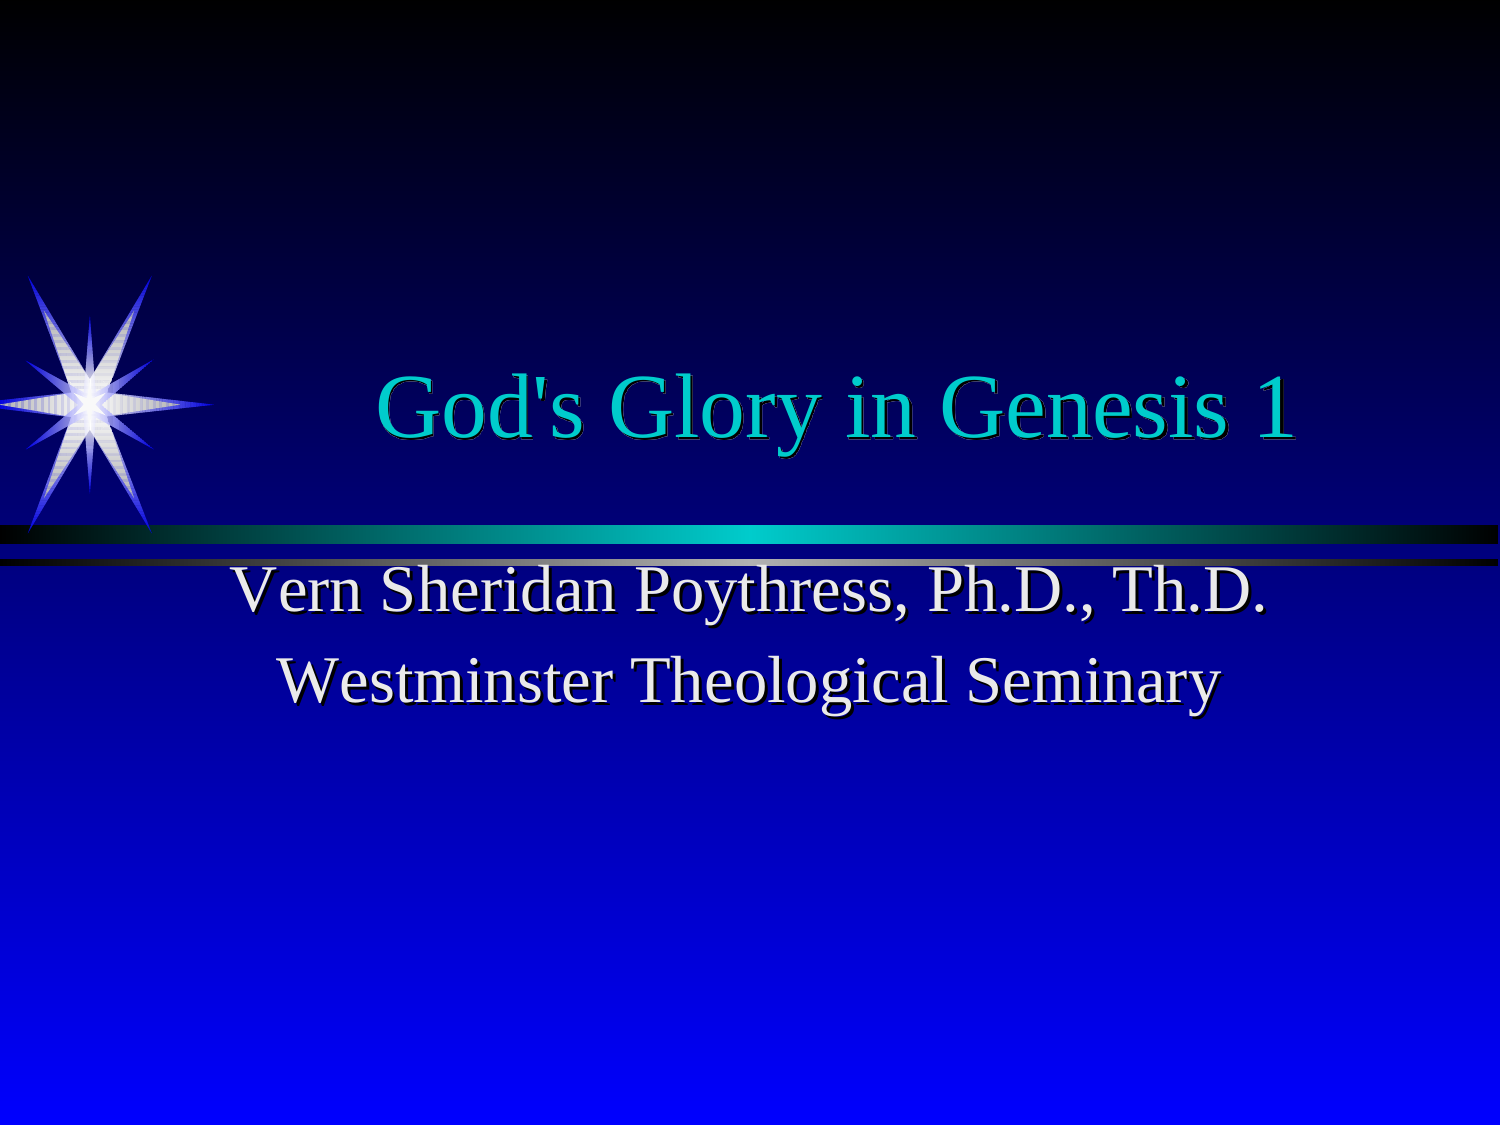

Vern Sheridan Poythress, Ph.D., Th.D.
Westminster Theological Seminary
# God's Glory in Genesis 1